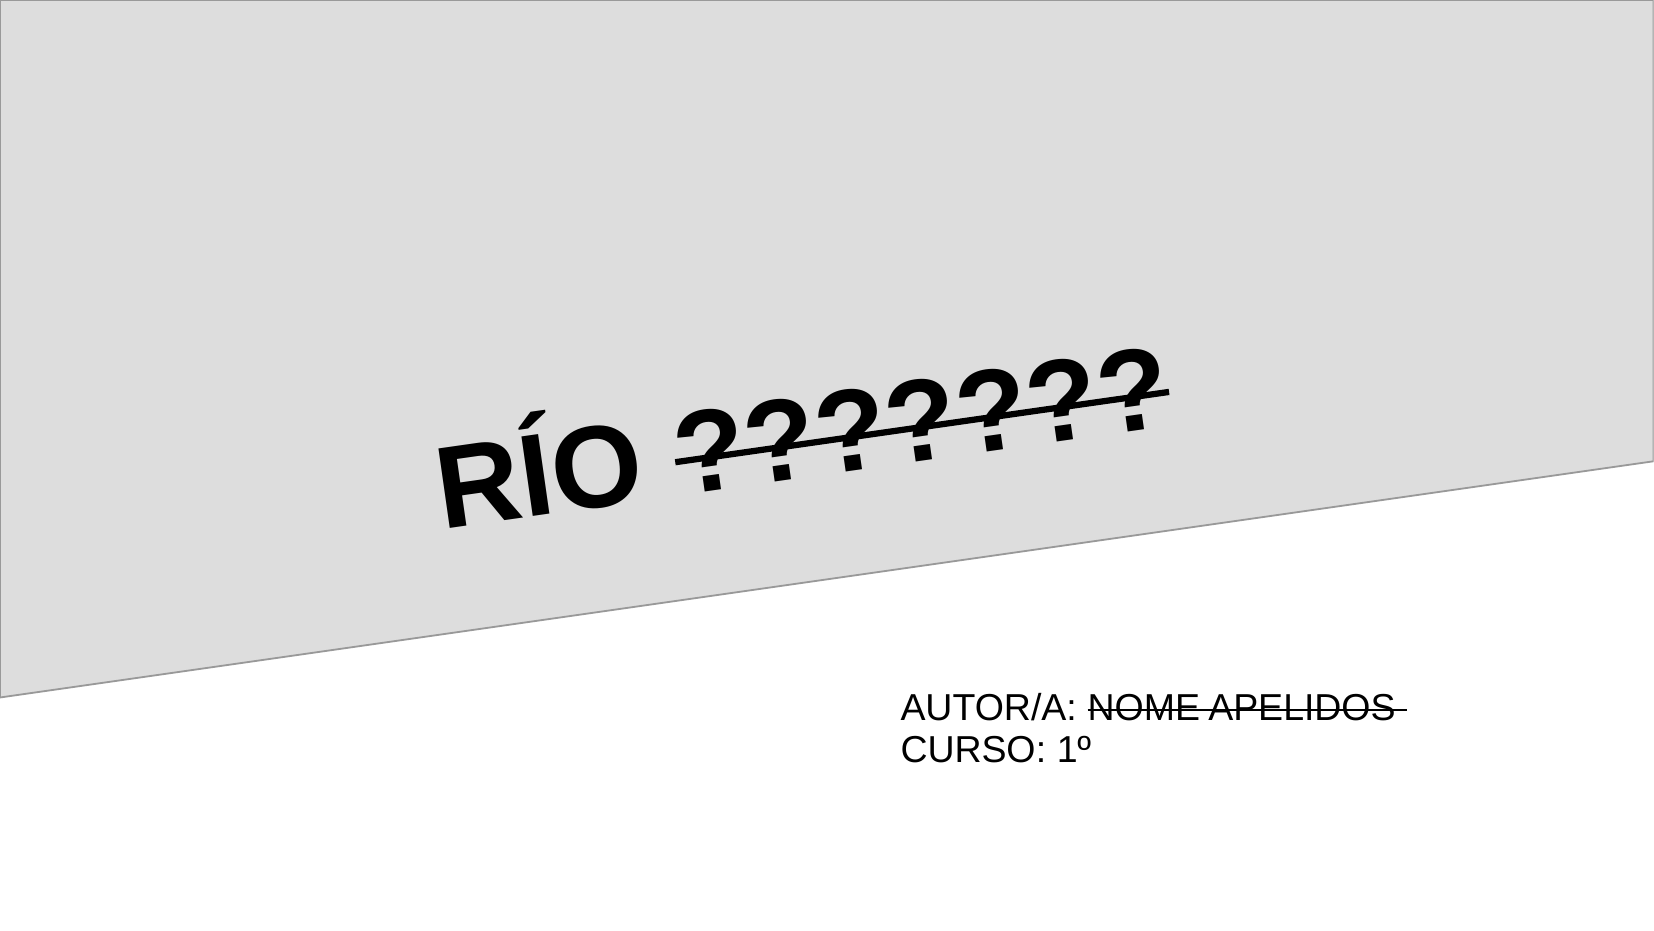

# RÍO ???????
AUTOR/A: NOME APELIDOS
CURSO: 1º